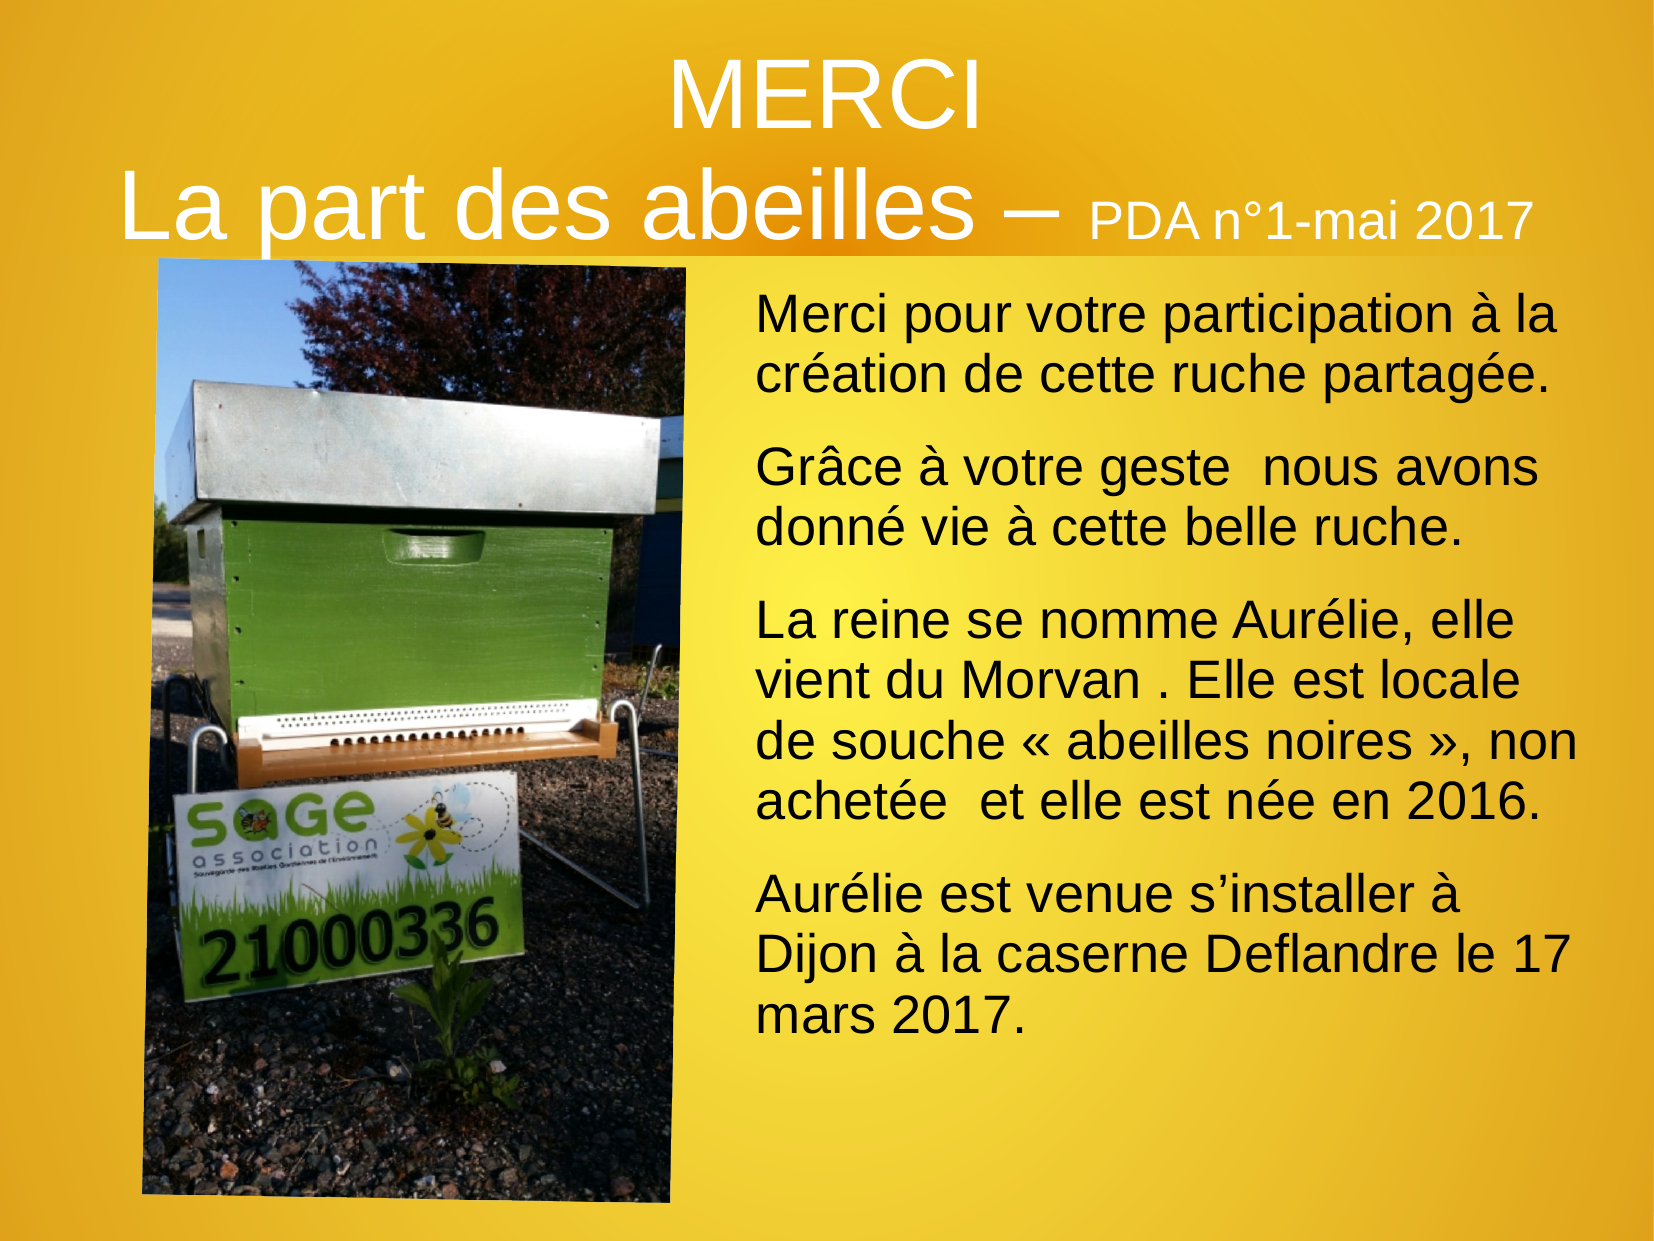

# MERCI La part des abeilles – PDA n°1-mai 2017
Merci pour votre participation à la création de cette ruche partagée.
Grâce à votre geste nous avons donné vie à cette belle ruche.
La reine se nomme Aurélie, elle vient du Morvan . Elle est locale de souche « abeilles noires », non achetée et elle est née en 2016.
Aurélie est venue s’installer à Dijon à la caserne Deflandre le 17 mars 2017.